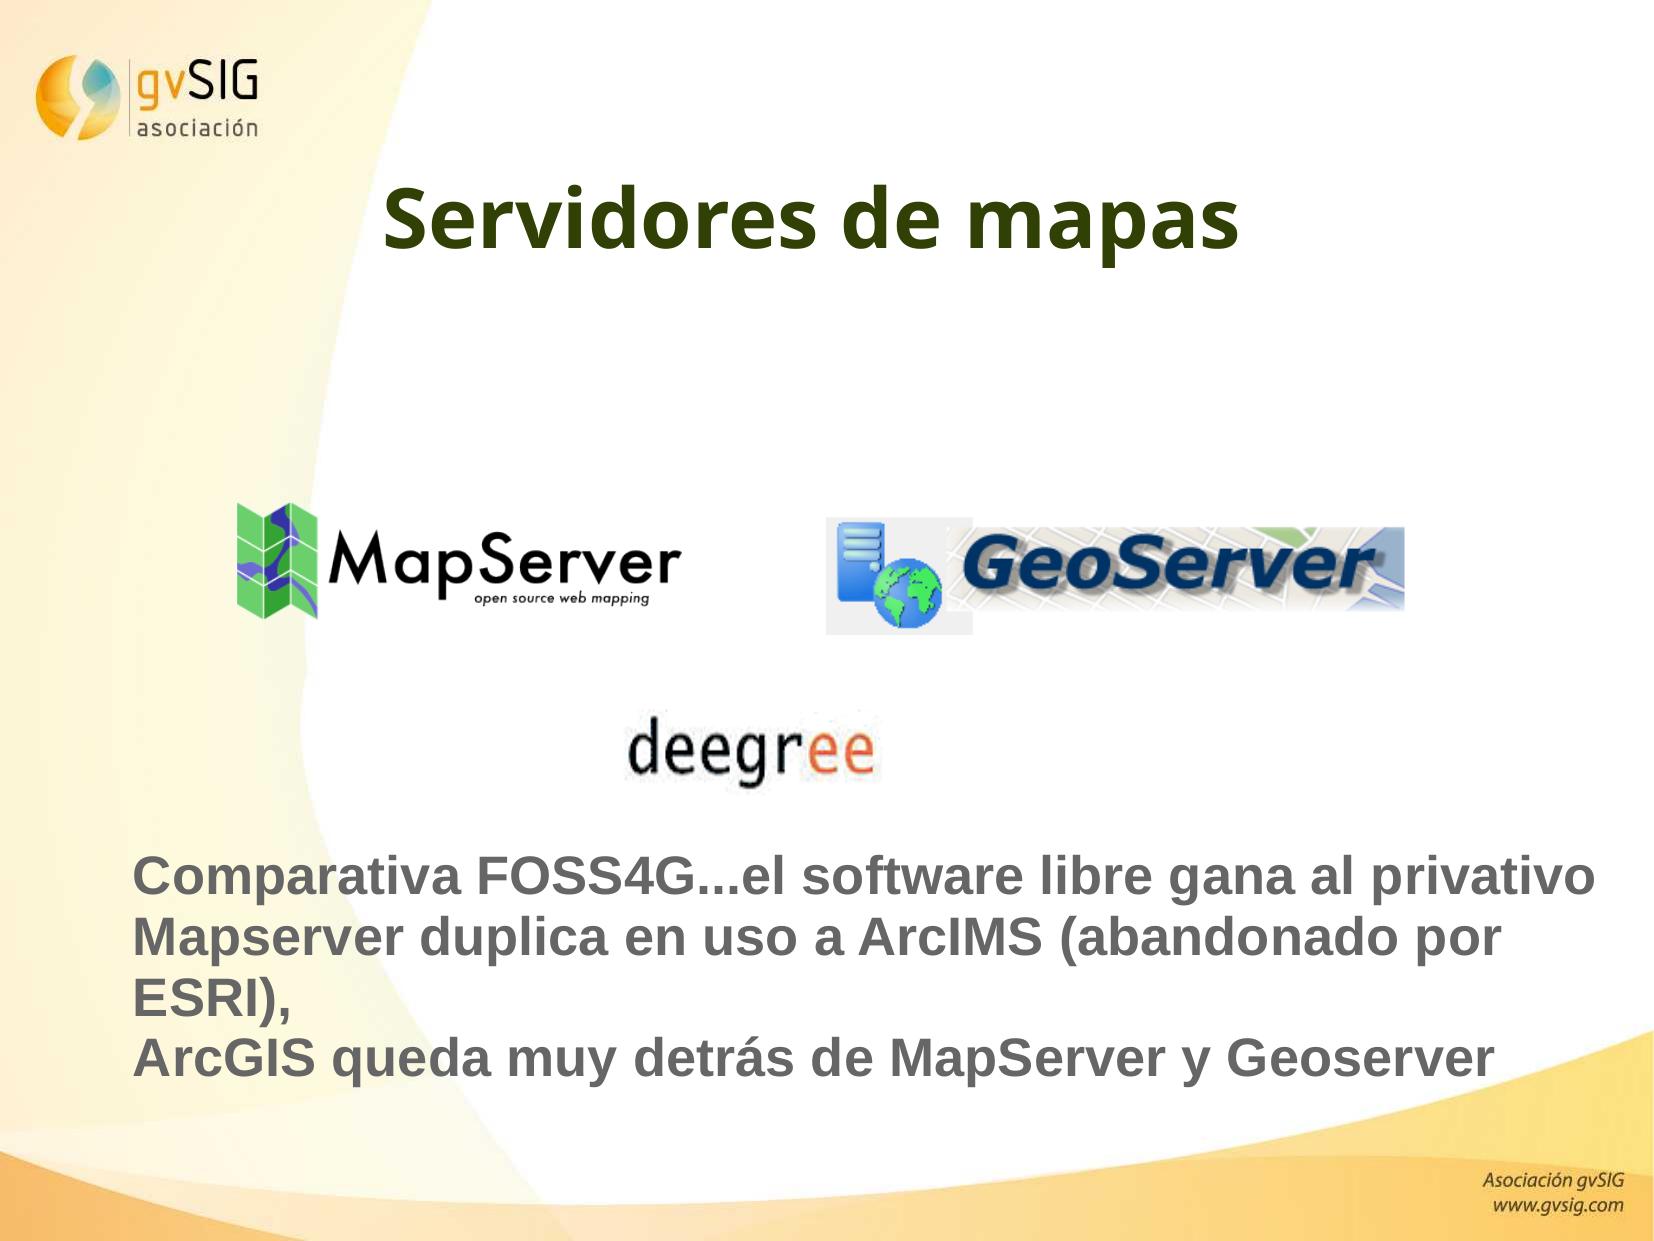

# Servidores de mapas
Comparativa FOSS4G...el software libre gana al privativo
Mapserver duplica en uso a ArcIMS (abandonado por ESRI),
ArcGIS queda muy detrás de MapServer y Geoserver